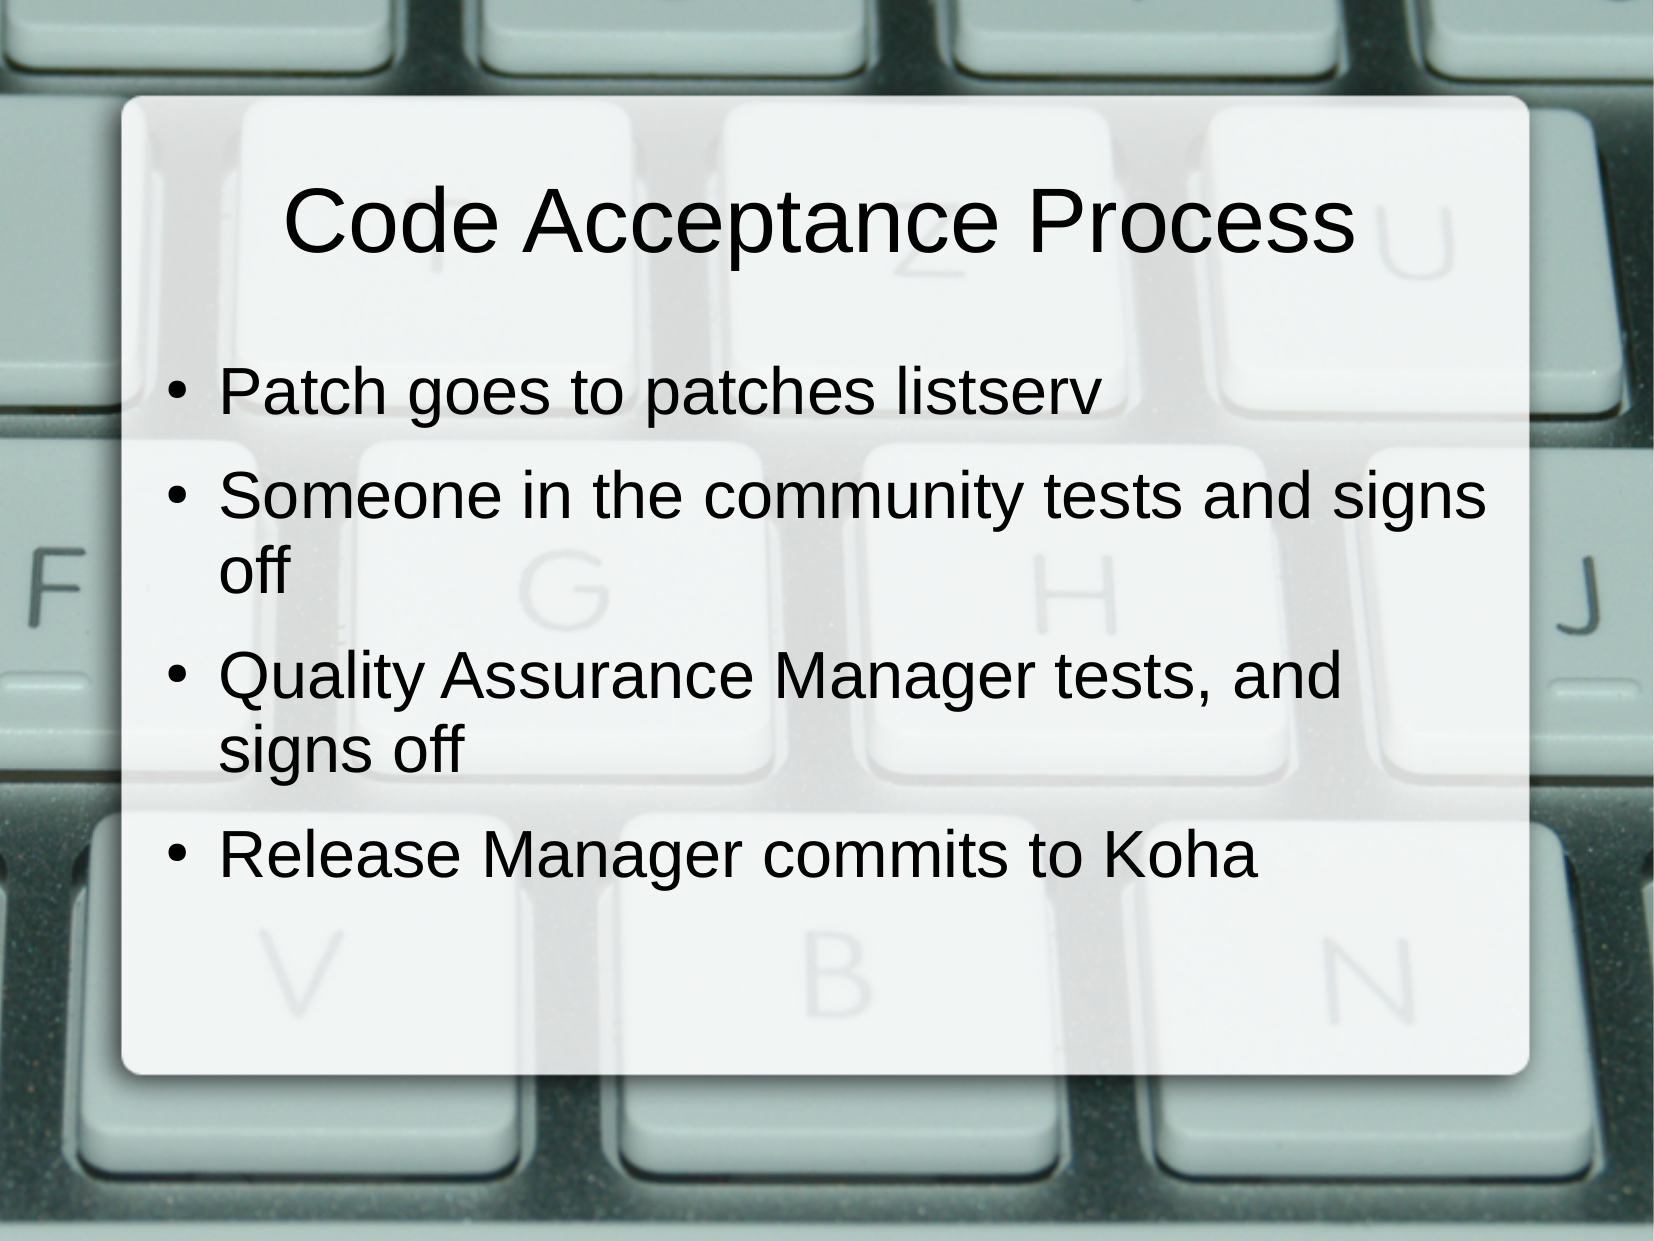

# Code Acceptance Process
Patch goes to patches listserv
Someone in the community tests and signs off
Quality Assurance Manager tests, and signs off
Release Manager commits to Koha